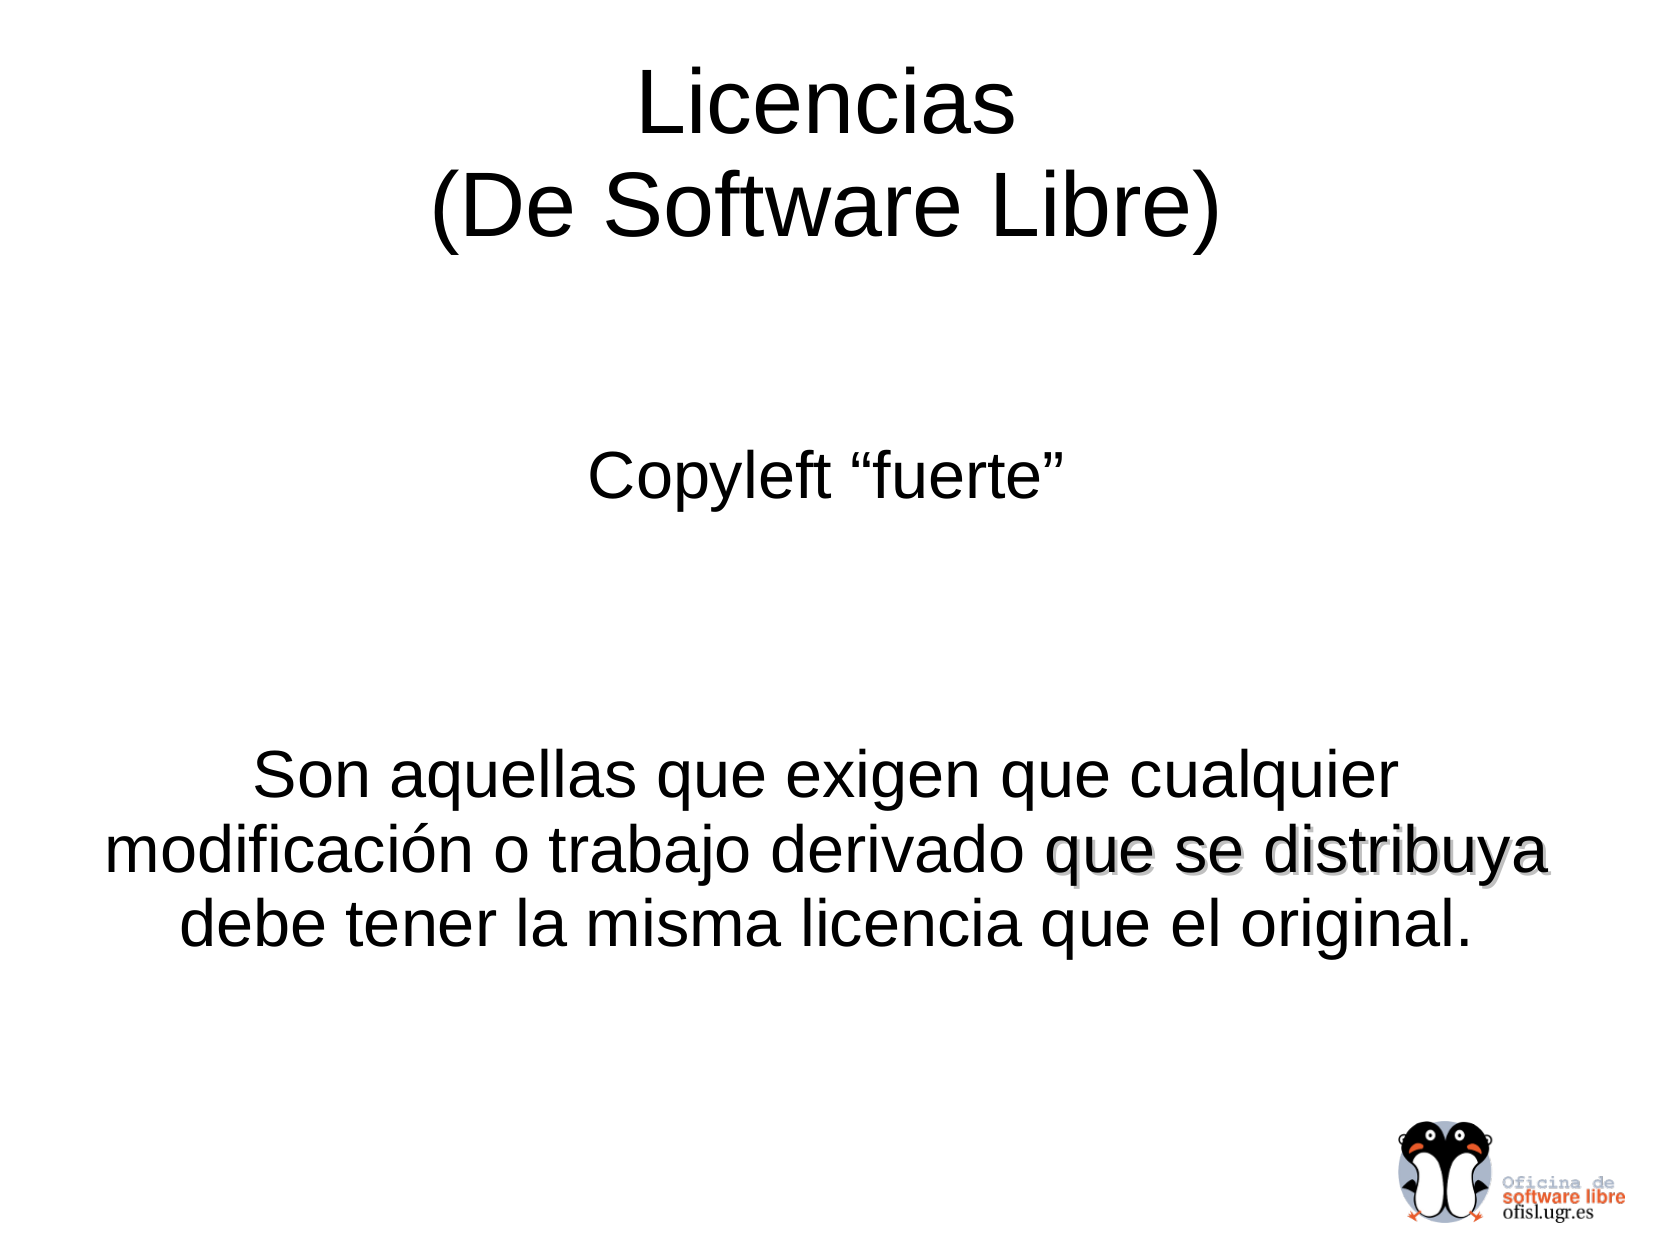

# Licencias (De Software Libre)
Copyleft “fuerte”
Son aquellas que exigen que cualquier modificación o trabajo derivado que se distribuya debe tener la misma licencia que el original.